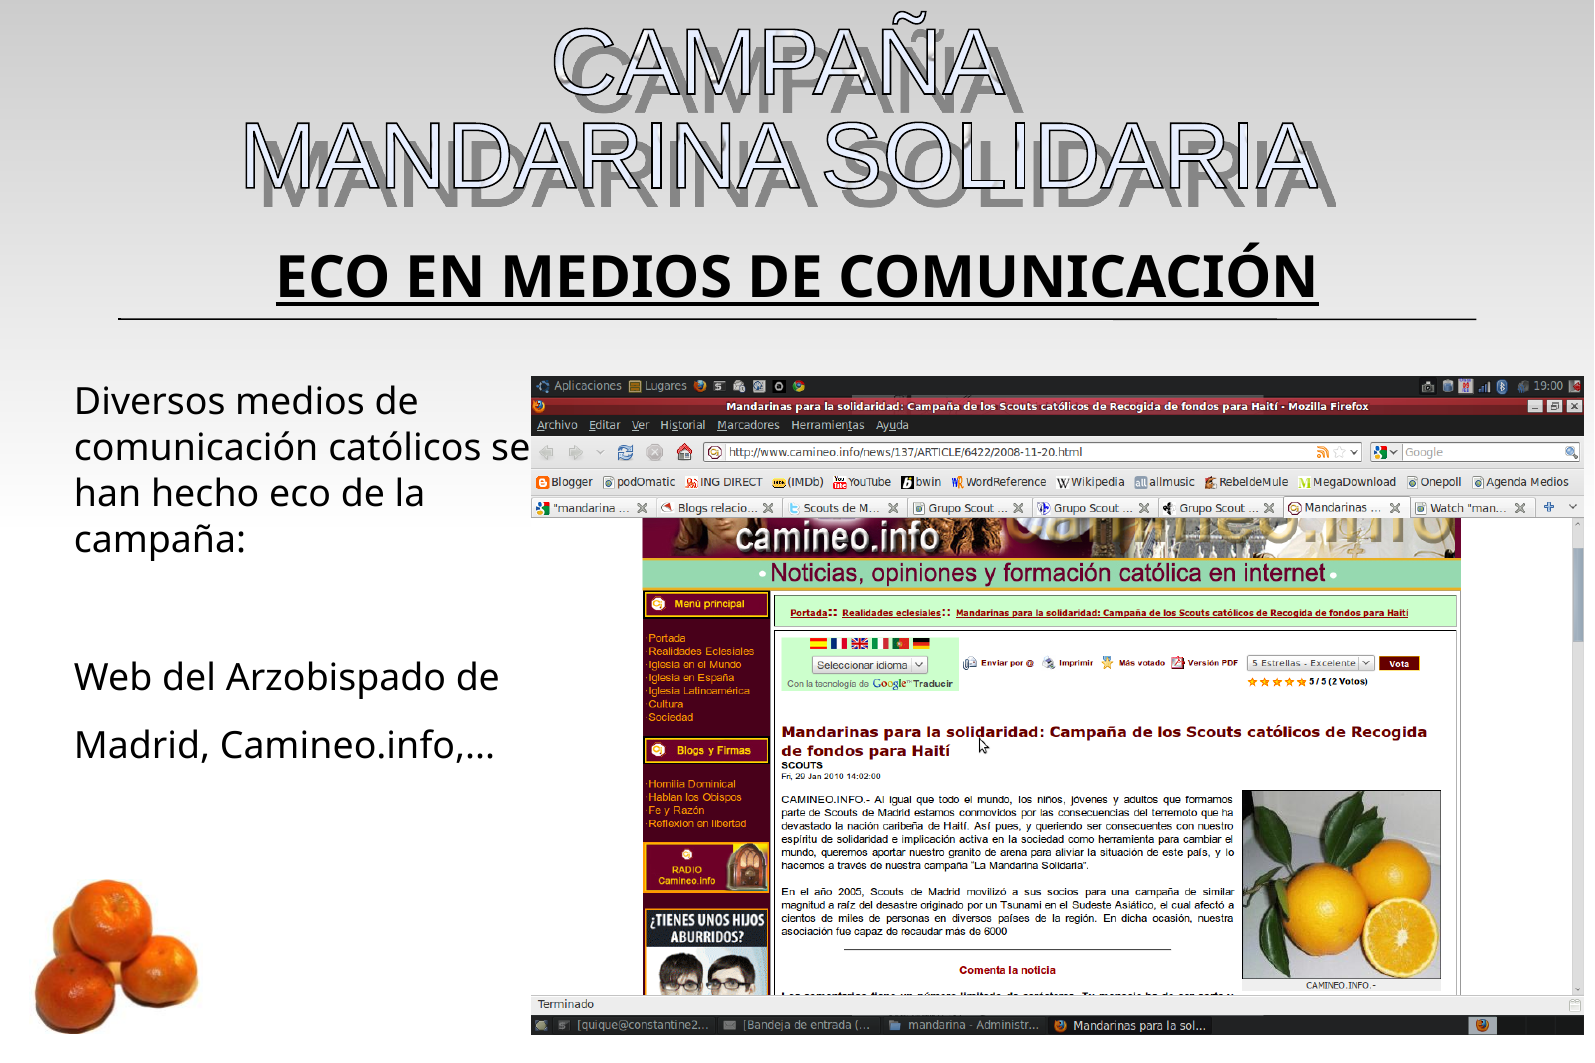

CAMPAÑA
MANDARINA SOLIDARIA
ECO EN MEDIOS DE COMUNICACIÓN
Diversos medios de comunicación católicos se han hecho eco de la campaña:
Web del Arzobispado de Madrid, Camineo.info,...